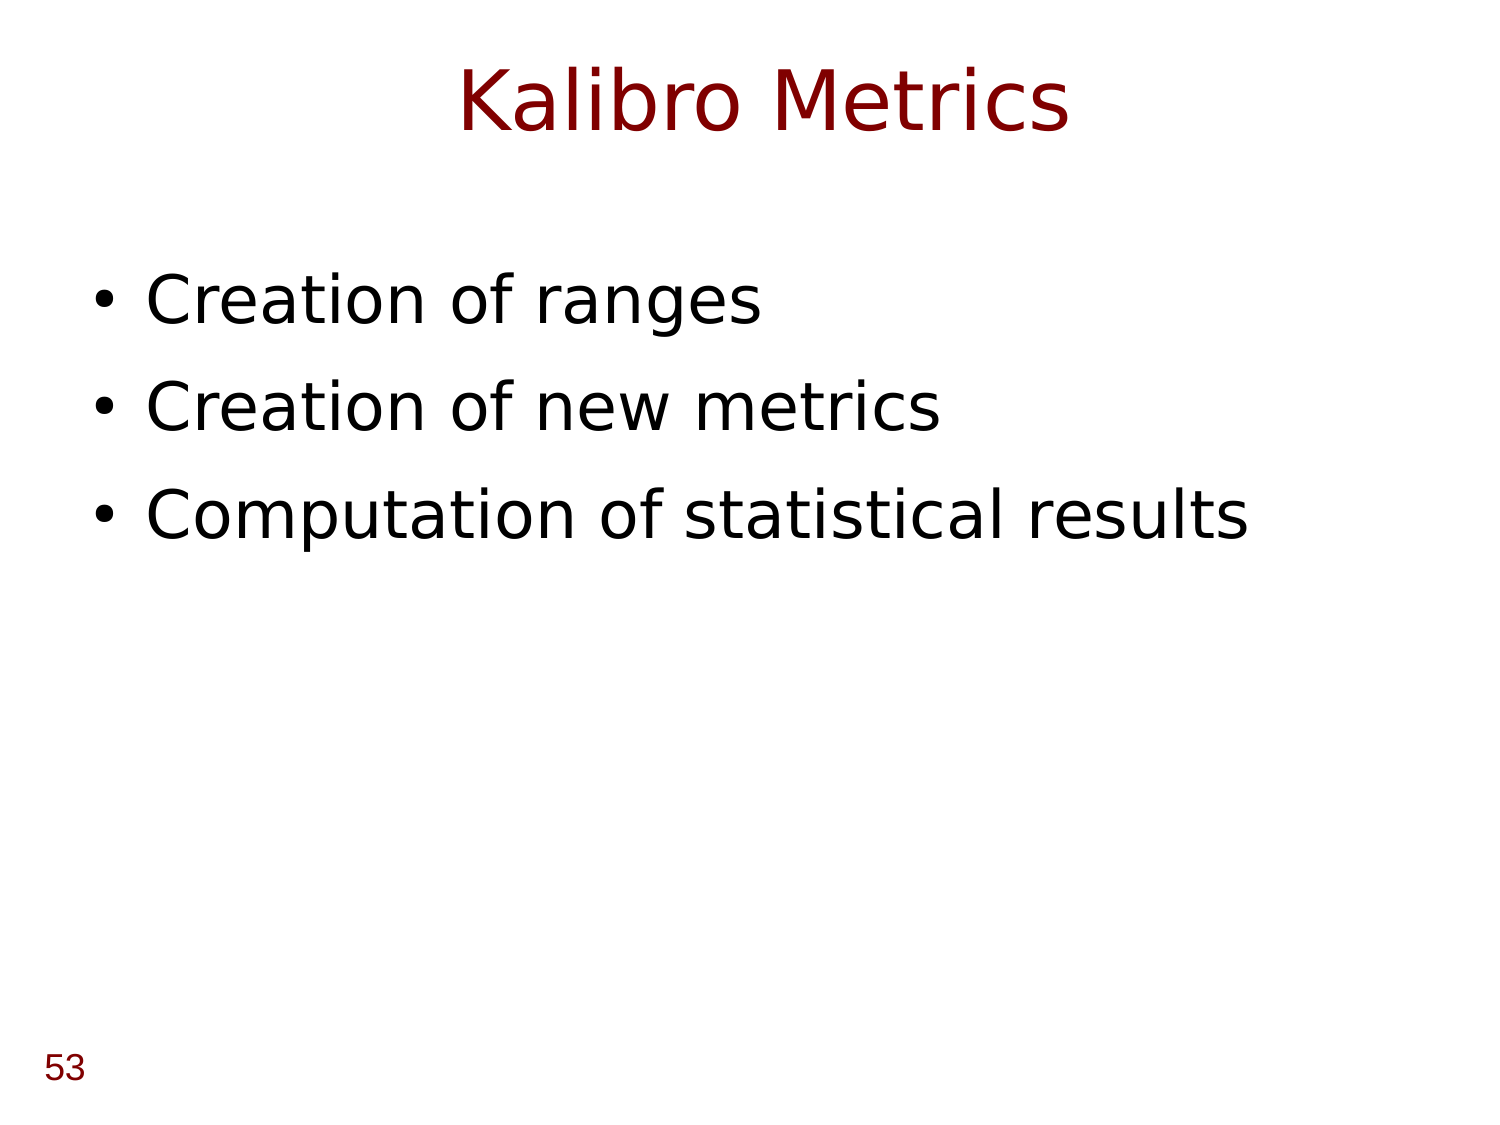

# Kalibro Metrics
Creation of ranges
Creation of new metrics
Computation of statistical results